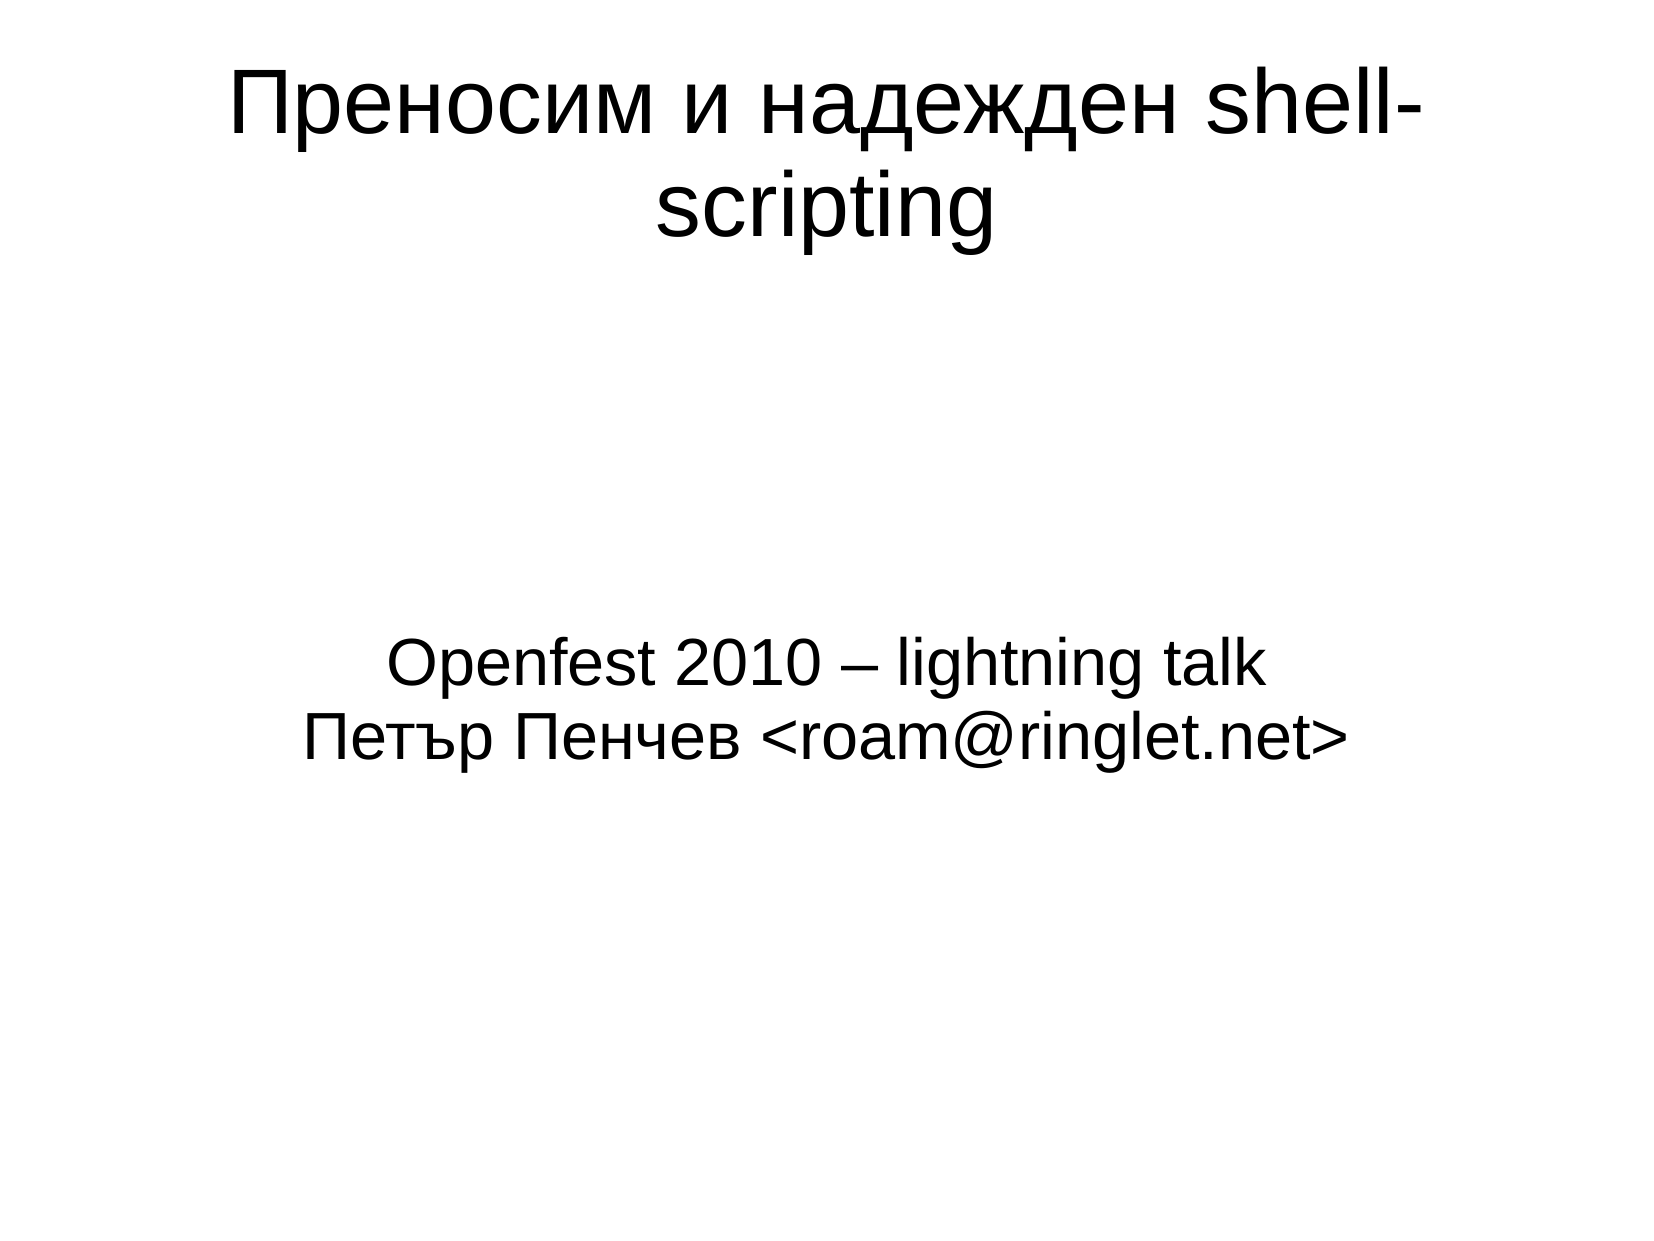

# Преносим и надежден shell-scripting
Openfest 2010 – lightning talk
Петър Пенчев <roam@ringlet.net>